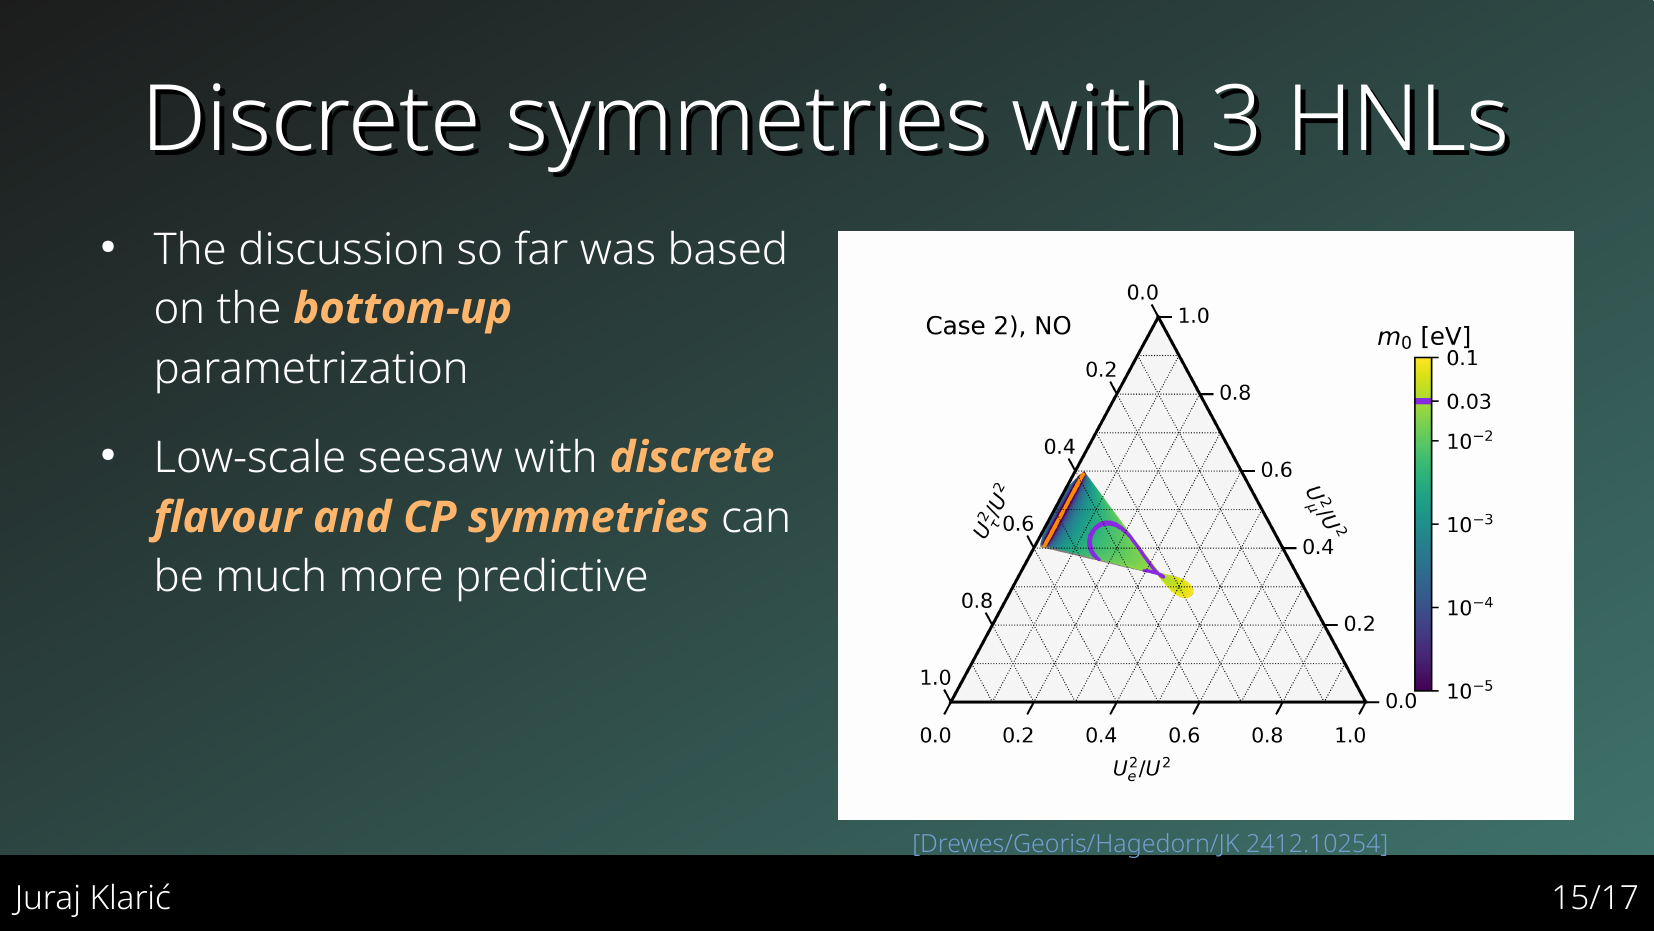

# Discrete symmetries with 3 HNLs
The discussion so far was based on the bottom-up parametrization
Low-scale seesaw with discrete flavour and CP symmetries can be much more predictive
[Drewes/Georis/Hagedorn/JK 2412.10254]